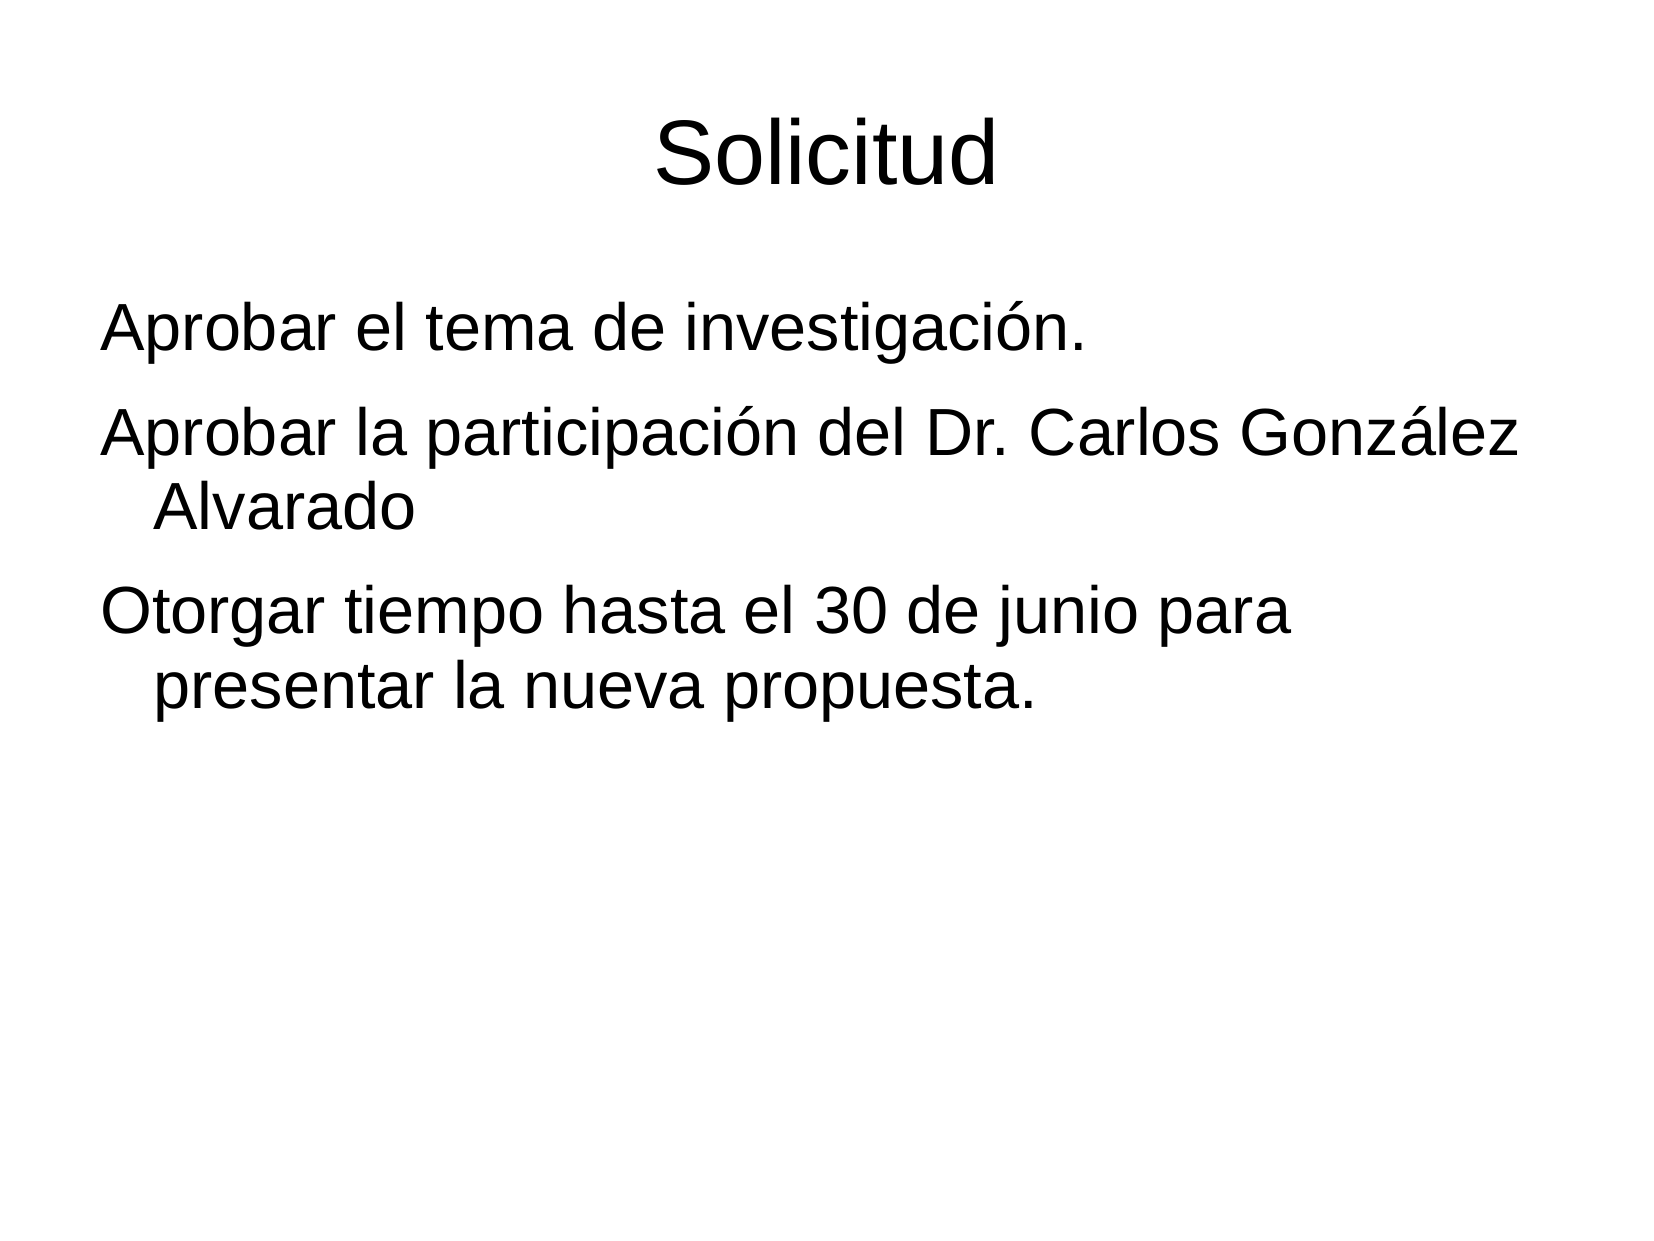

# Solicitud
Aprobar el tema de investigación.
Aprobar la participación del Dr. Carlos González Alvarado
Otorgar tiempo hasta el 30 de junio para presentar la nueva propuesta.